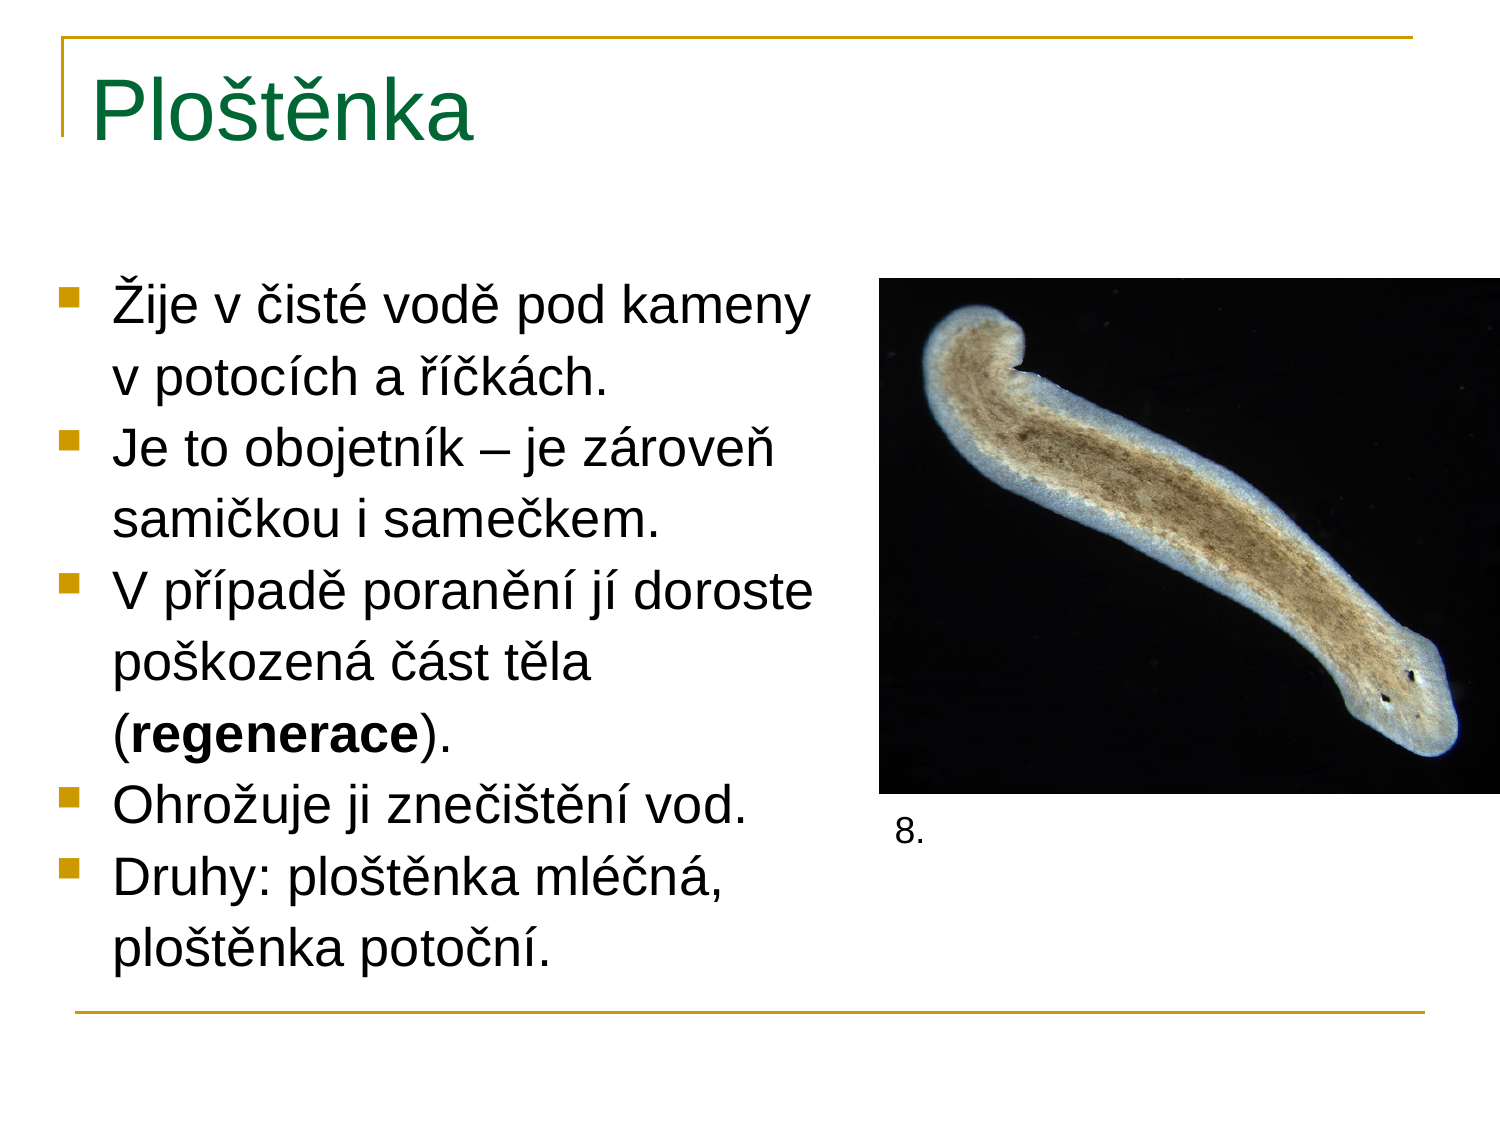

# Ploštěnka
Žije v čisté vodě pod kameny
	v potocích a říčkách.
Je to obojetník – je zároveň samičkou i samečkem.
V případě poranění jí doroste poškozená část těla (regenerace).
Ohrožuje ji znečištění vod.
Druhy: ploštěnka mléčná, ploštěnka potoční.
8.